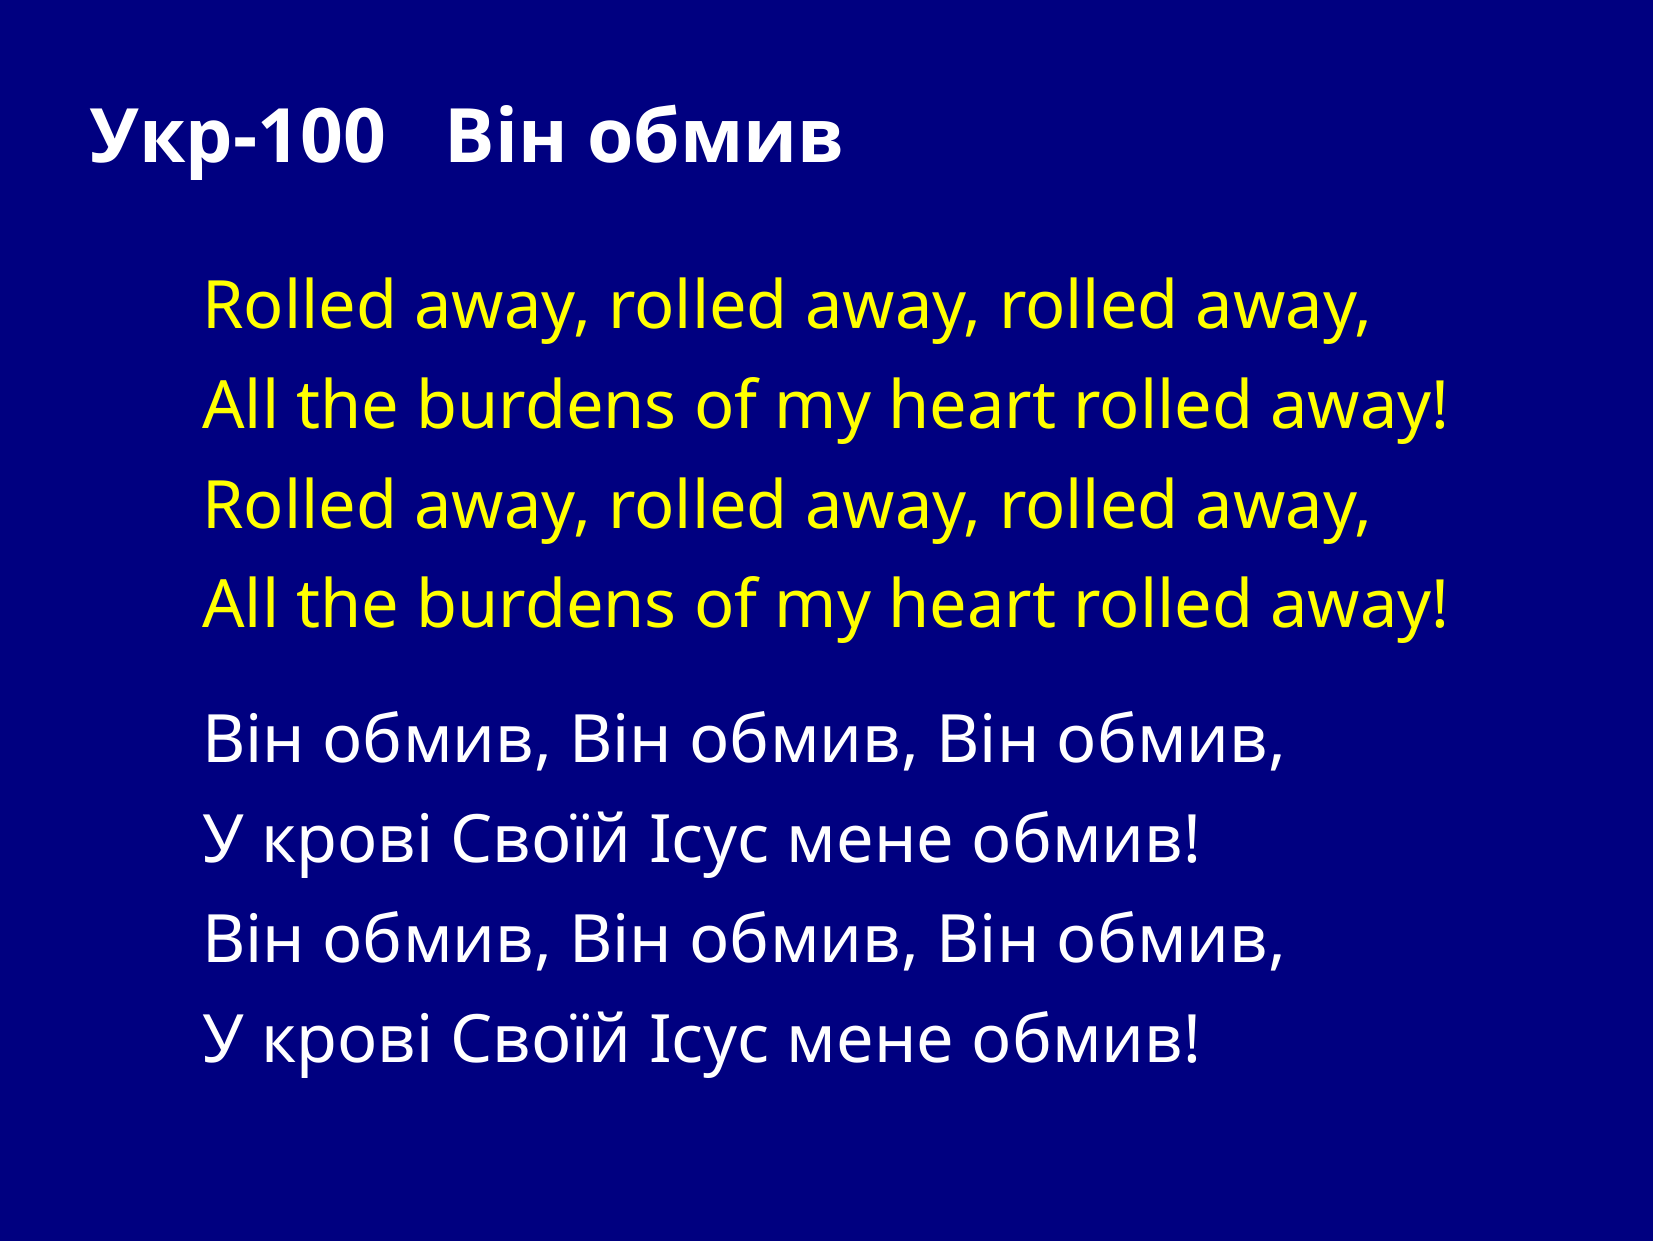

Укр-100 Він обмив
	Rolled away, rolled away, rolled away,
	All the burdens of my heart rolled away!
	Rolled away, rolled away, rolled away,
	All the burdens of my heart rolled away!
	Він обмив, Він обмив, Він обмив,
	У крові Своїй Ісус мене обмив!
	Він обмив, Він обмив, Він обмив,
	У крові Своїй Ісус мене обмив!